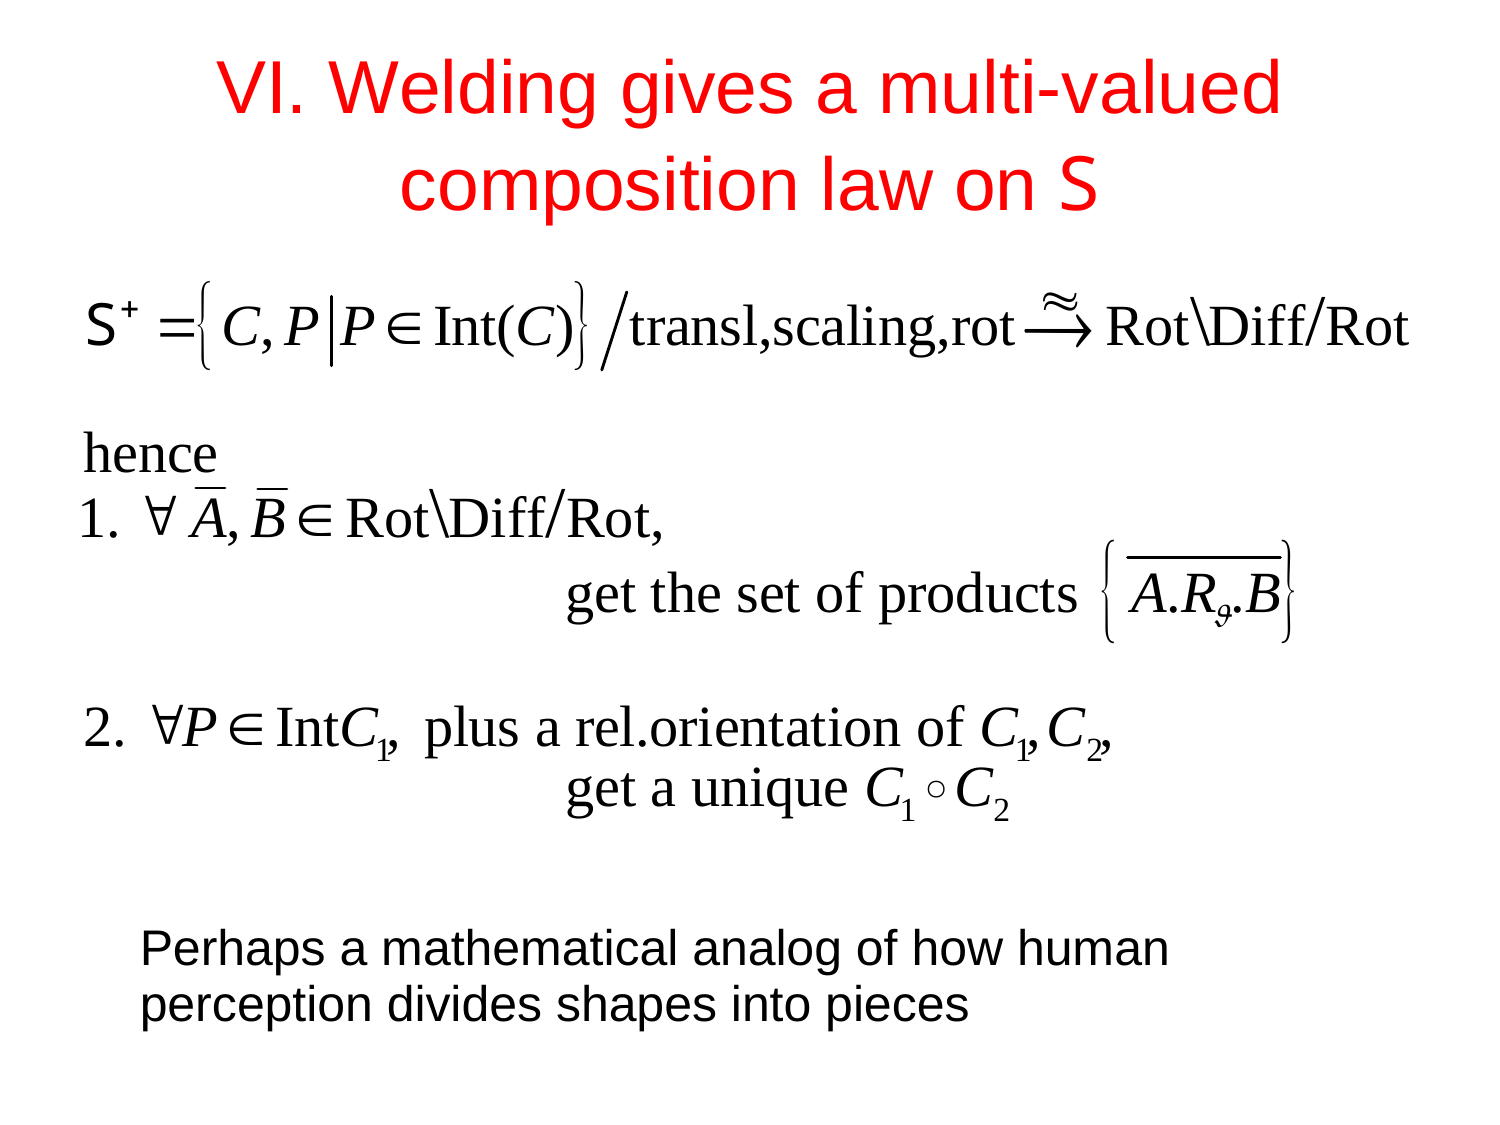

# VI. Welding gives a multi-valued composition law on S
Perhaps a mathematical analog of how human perception divides shapes into pieces